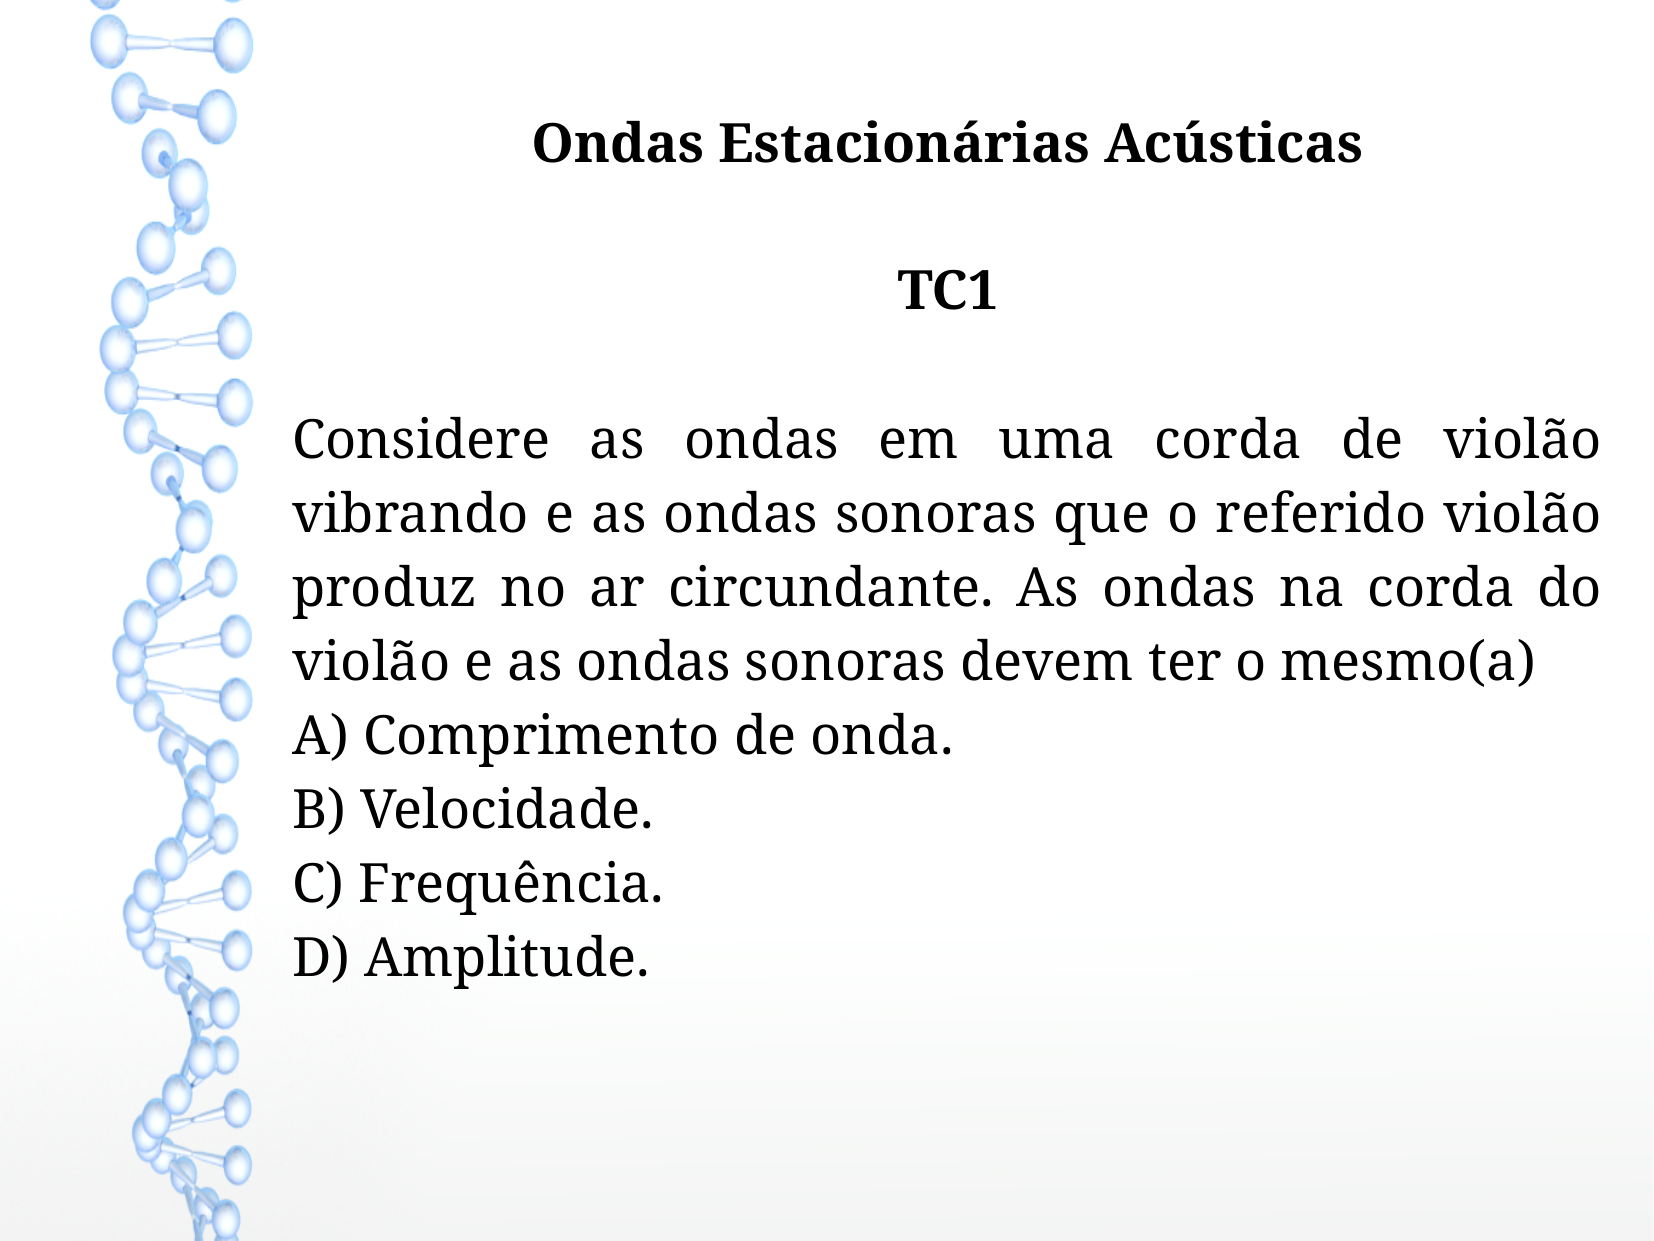

Ondas Estacionárias Acústicas
TC1
Considere as ondas em uma corda de violão vibrando e as ondas sonoras que o referido violão produz no ar circundante. As ondas na corda do violão e as ondas sonoras devem ter o mesmo(a)
A) Comprimento de onda.
B) Velocidade.
C) Frequência.
D) Amplitude.